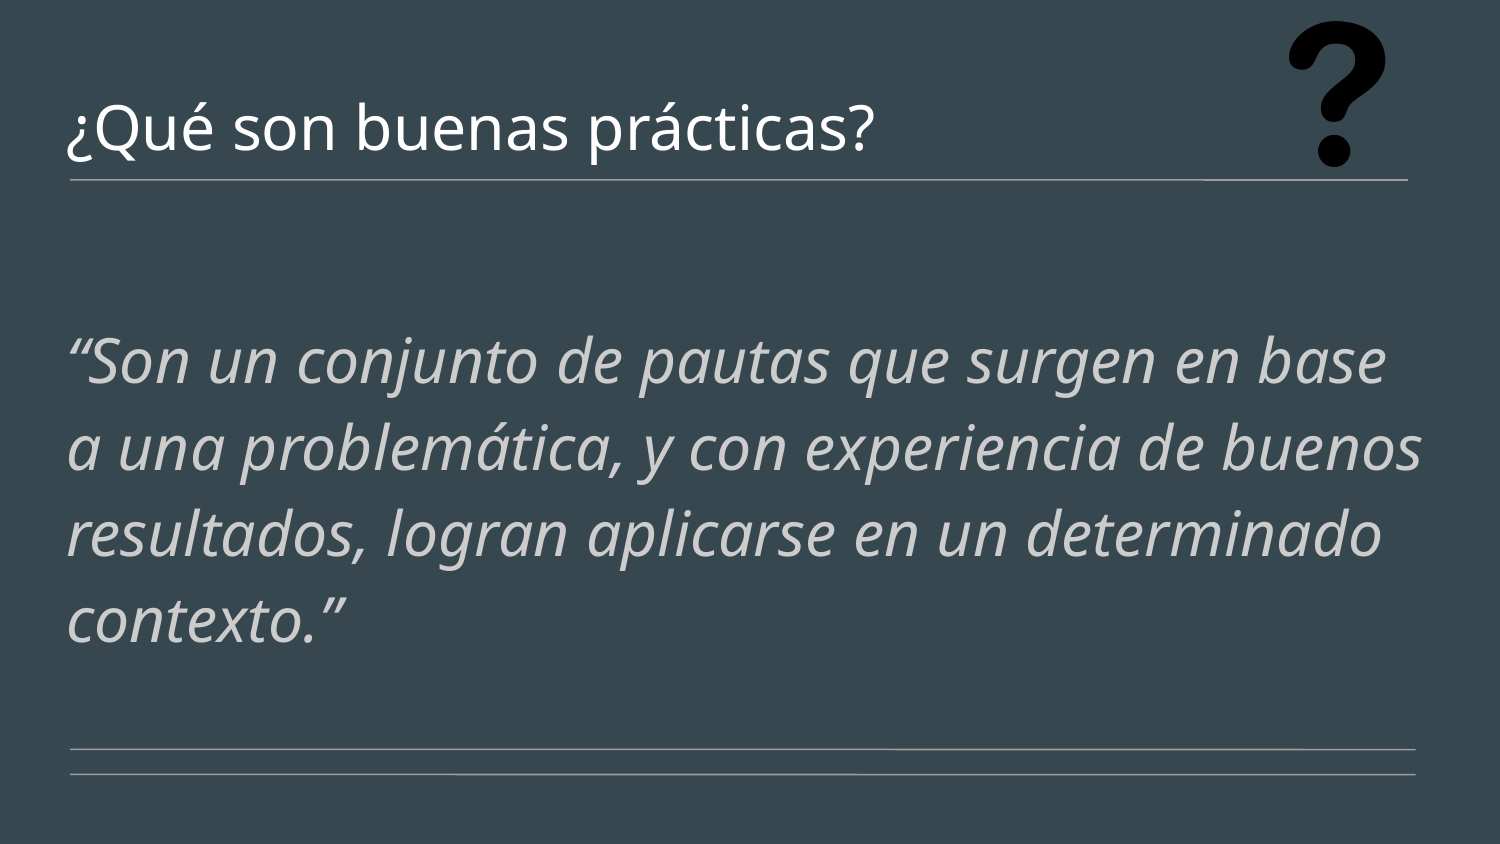

# ¿Qué son buenas prácticas?
“Son un conjunto de pautas que surgen en base a una problemática, y con experiencia de buenos resultados, logran aplicarse en un determinado contexto.”